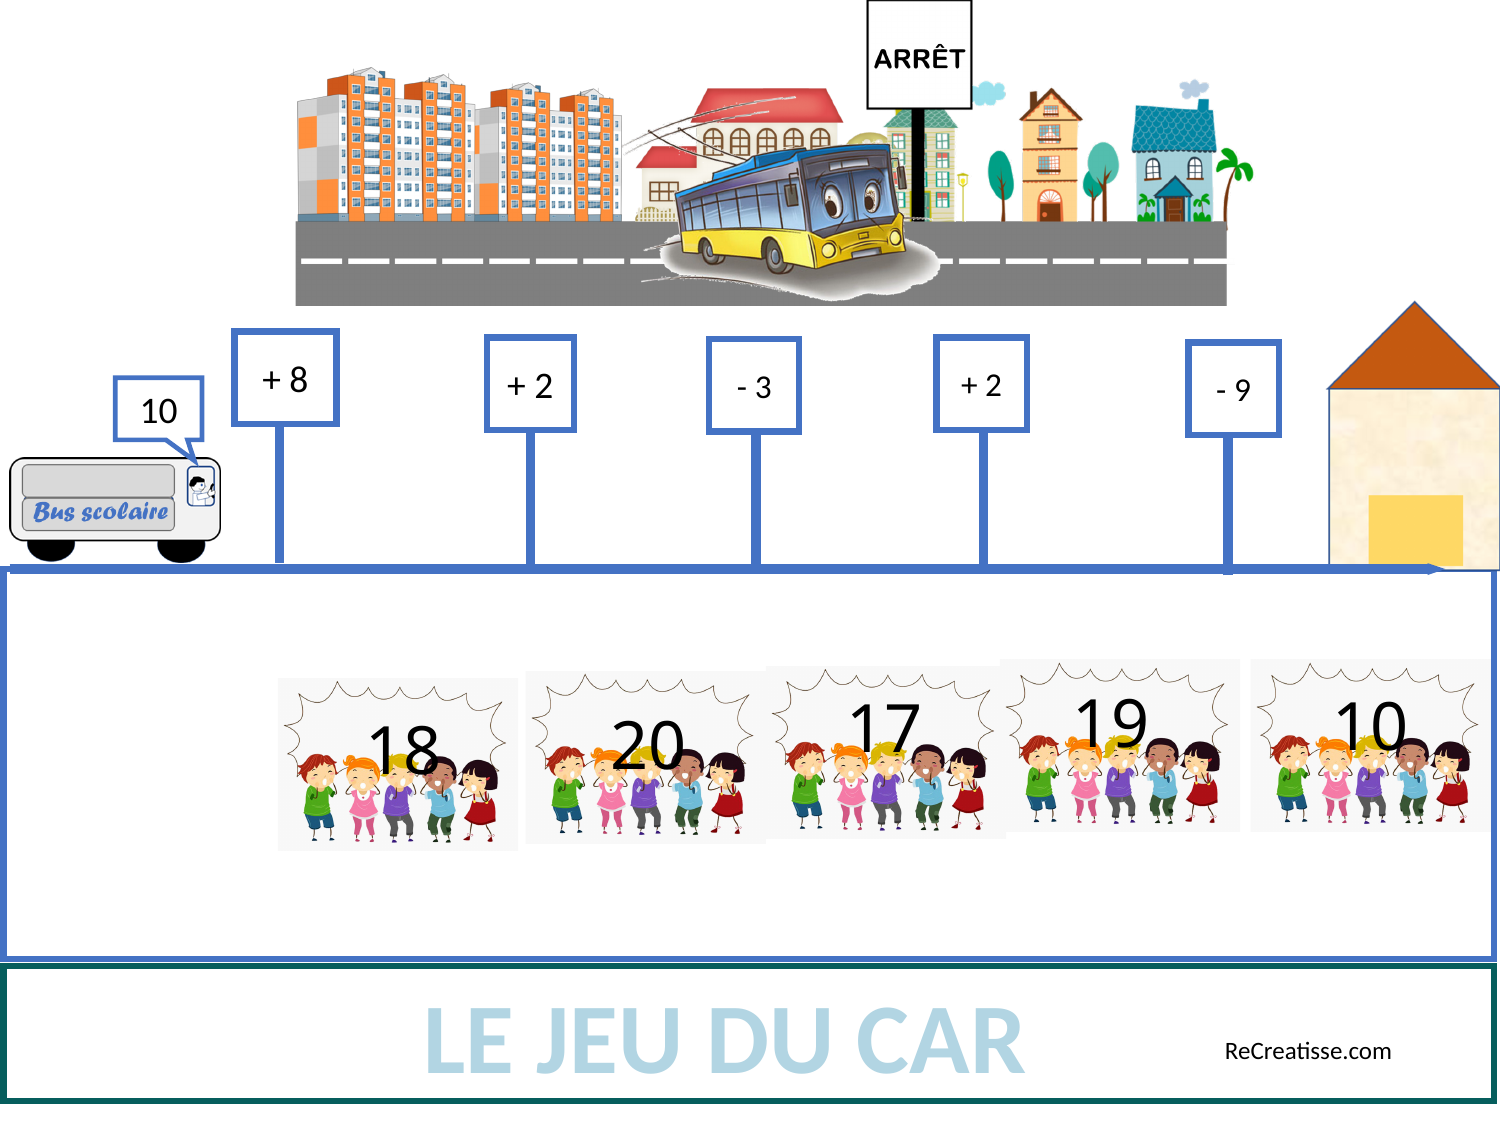

+ 8
+ 2
+ 2
- 3
- 9
10
19
10
17
20
18
 LE JEU DU CAR
ReCreatisse.com